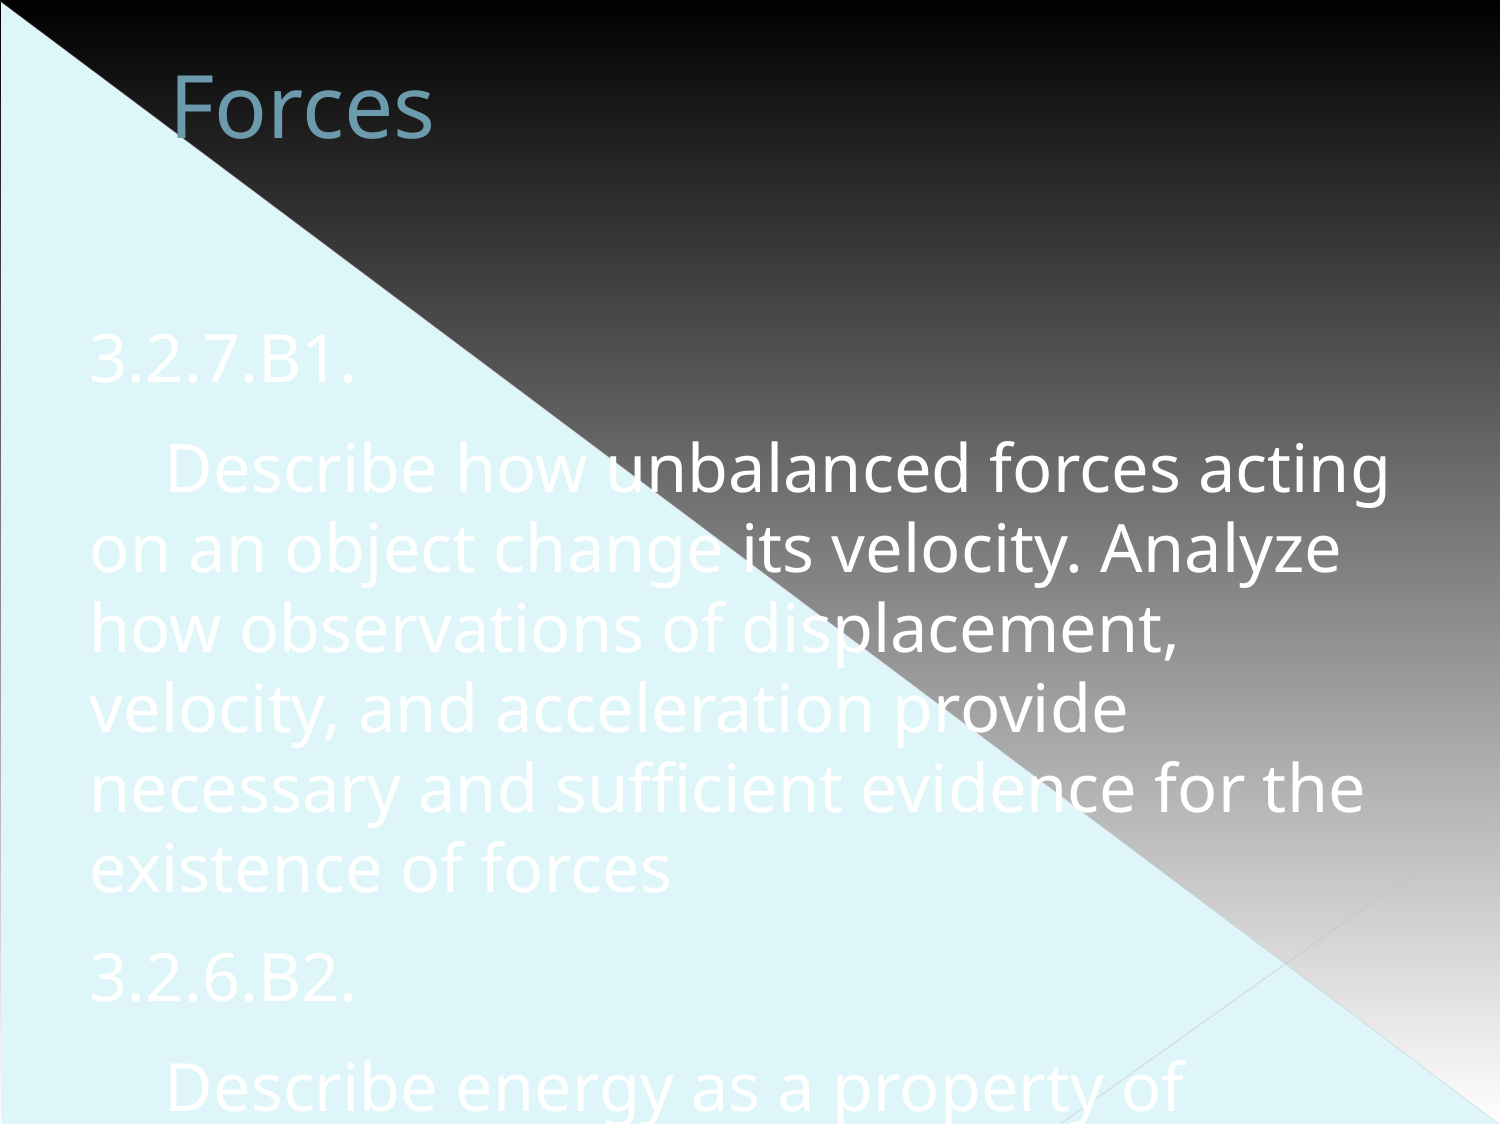

# Forces
3.2.7.B1.
	Describe how unbalanced forces acting on an object change its velocity. Analyze how observations of displacement, velocity, and acceleration provide necessary and sufficient evidence for the existence of forces
3.2.6.B2.
	Describe energy as a property of objects associated with heat, light, electricity, magnetism, mechanical motion, and sound. Differentiate between potential and kinetic energy.